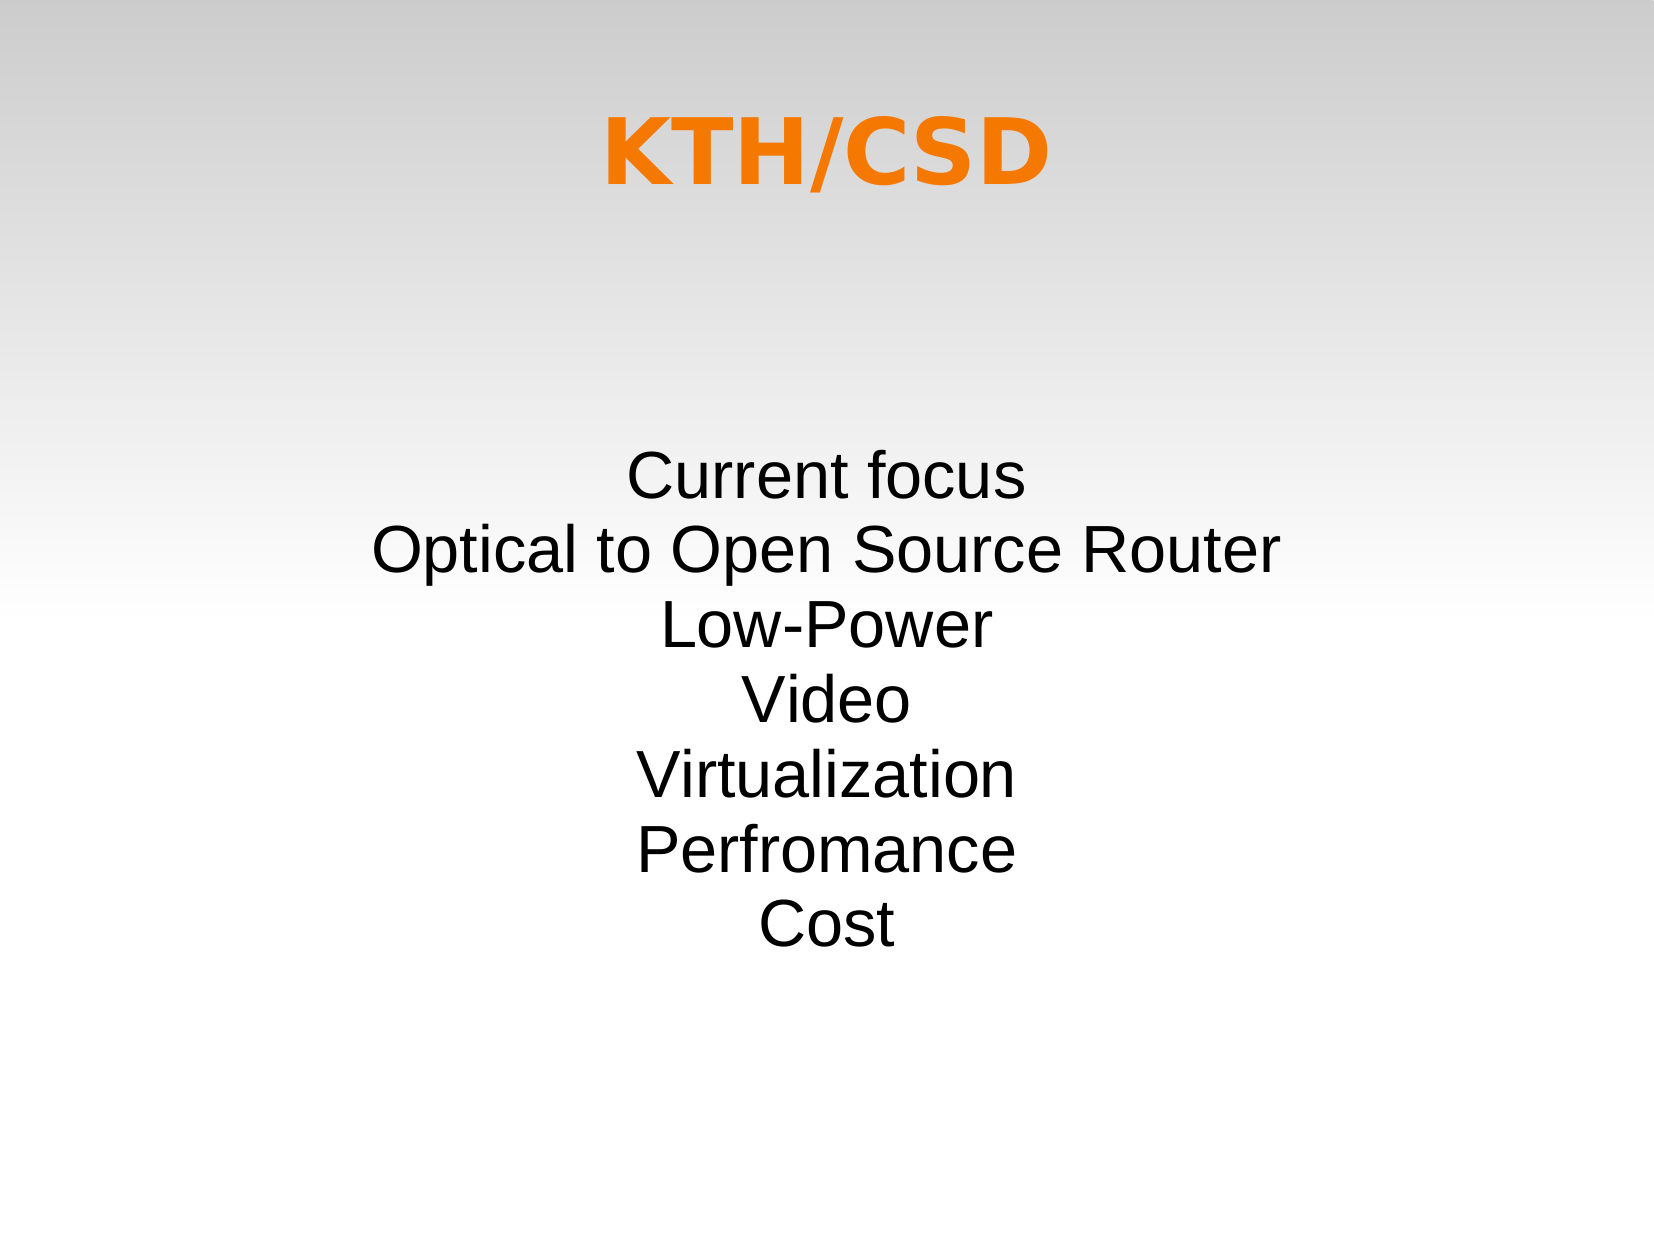

# KTH/CSD
Current focus
Optical to Open Source Router
Low-Power
Video
Virtualization
Perfromance
Cost